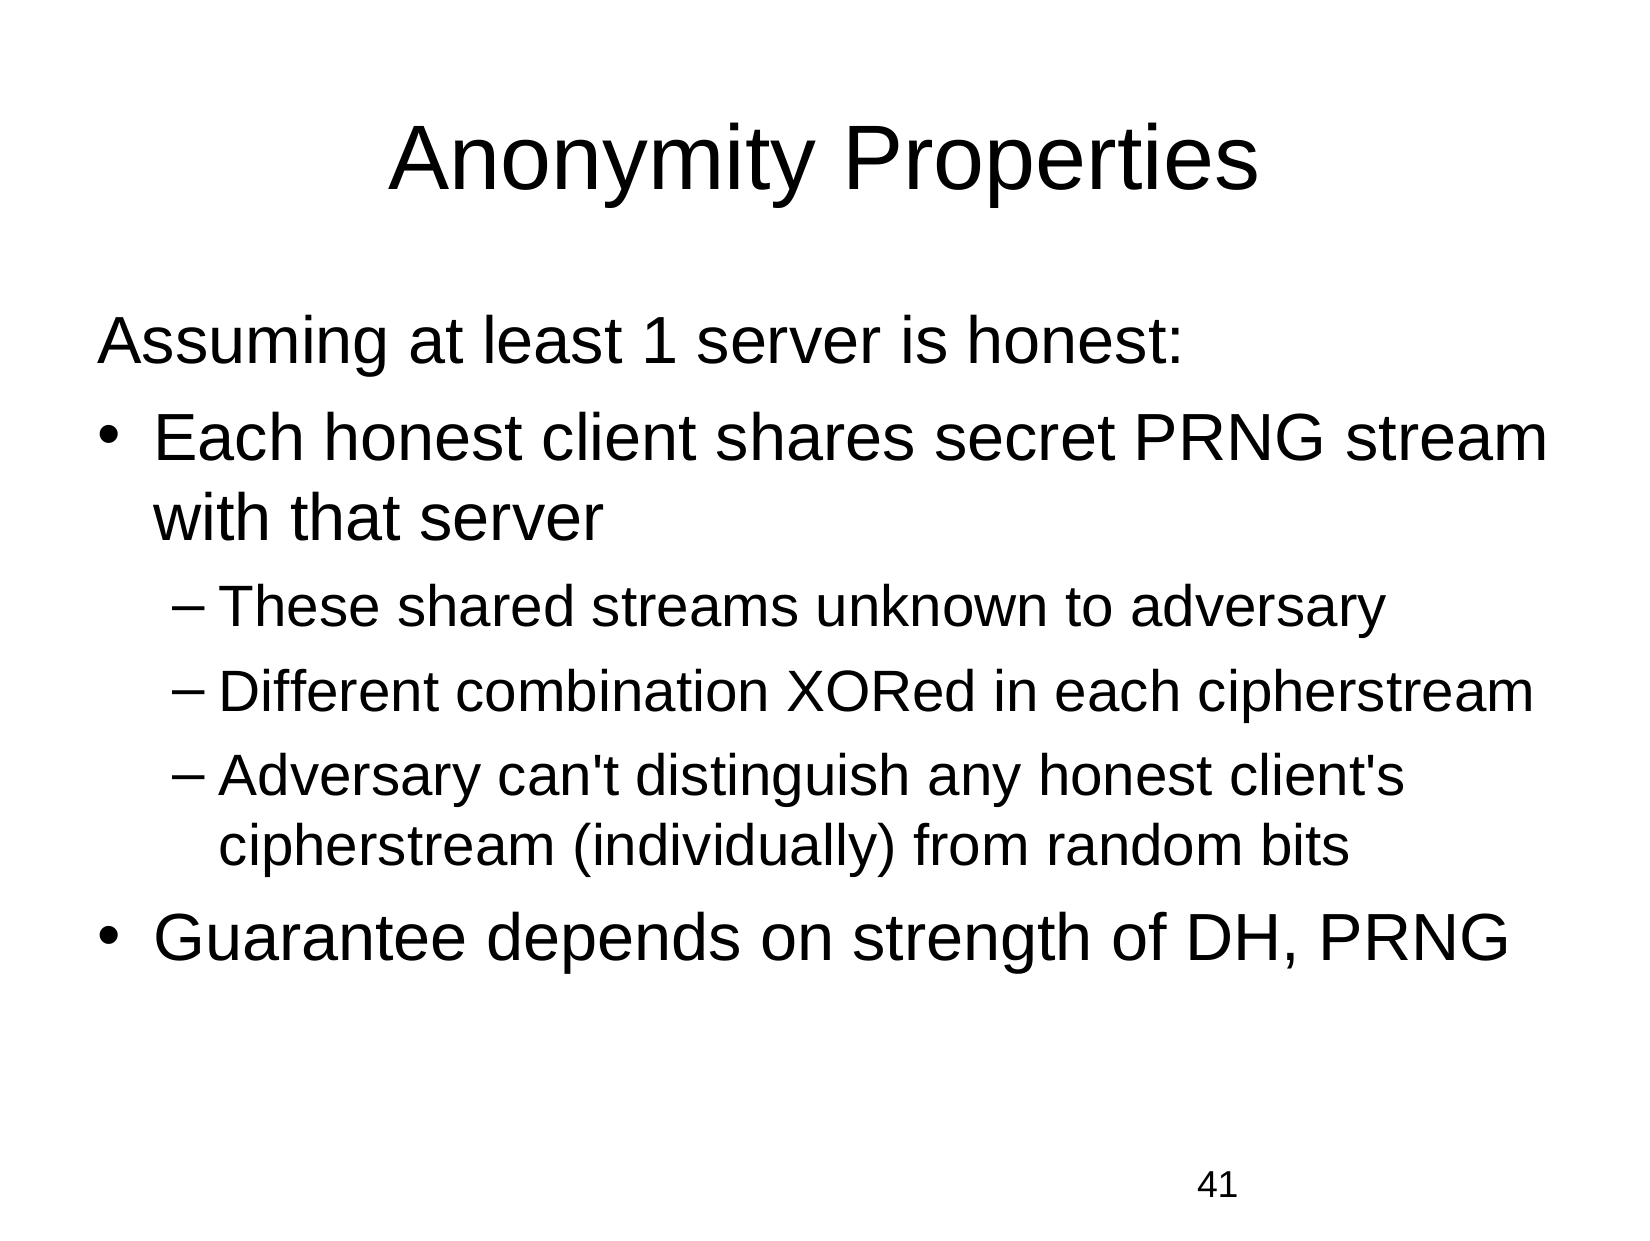

# Anonymity Properties
Assuming at least 1 server is honest:
Each honest client shares secret PRNG stream
with that server
These shared streams unknown to adversary
Different combination XORed in each cipherstream
Adversary can't distinguish any honest client's
cipherstream (individually) from random bits
Guarantee depends on strength of DH, PRNG
41